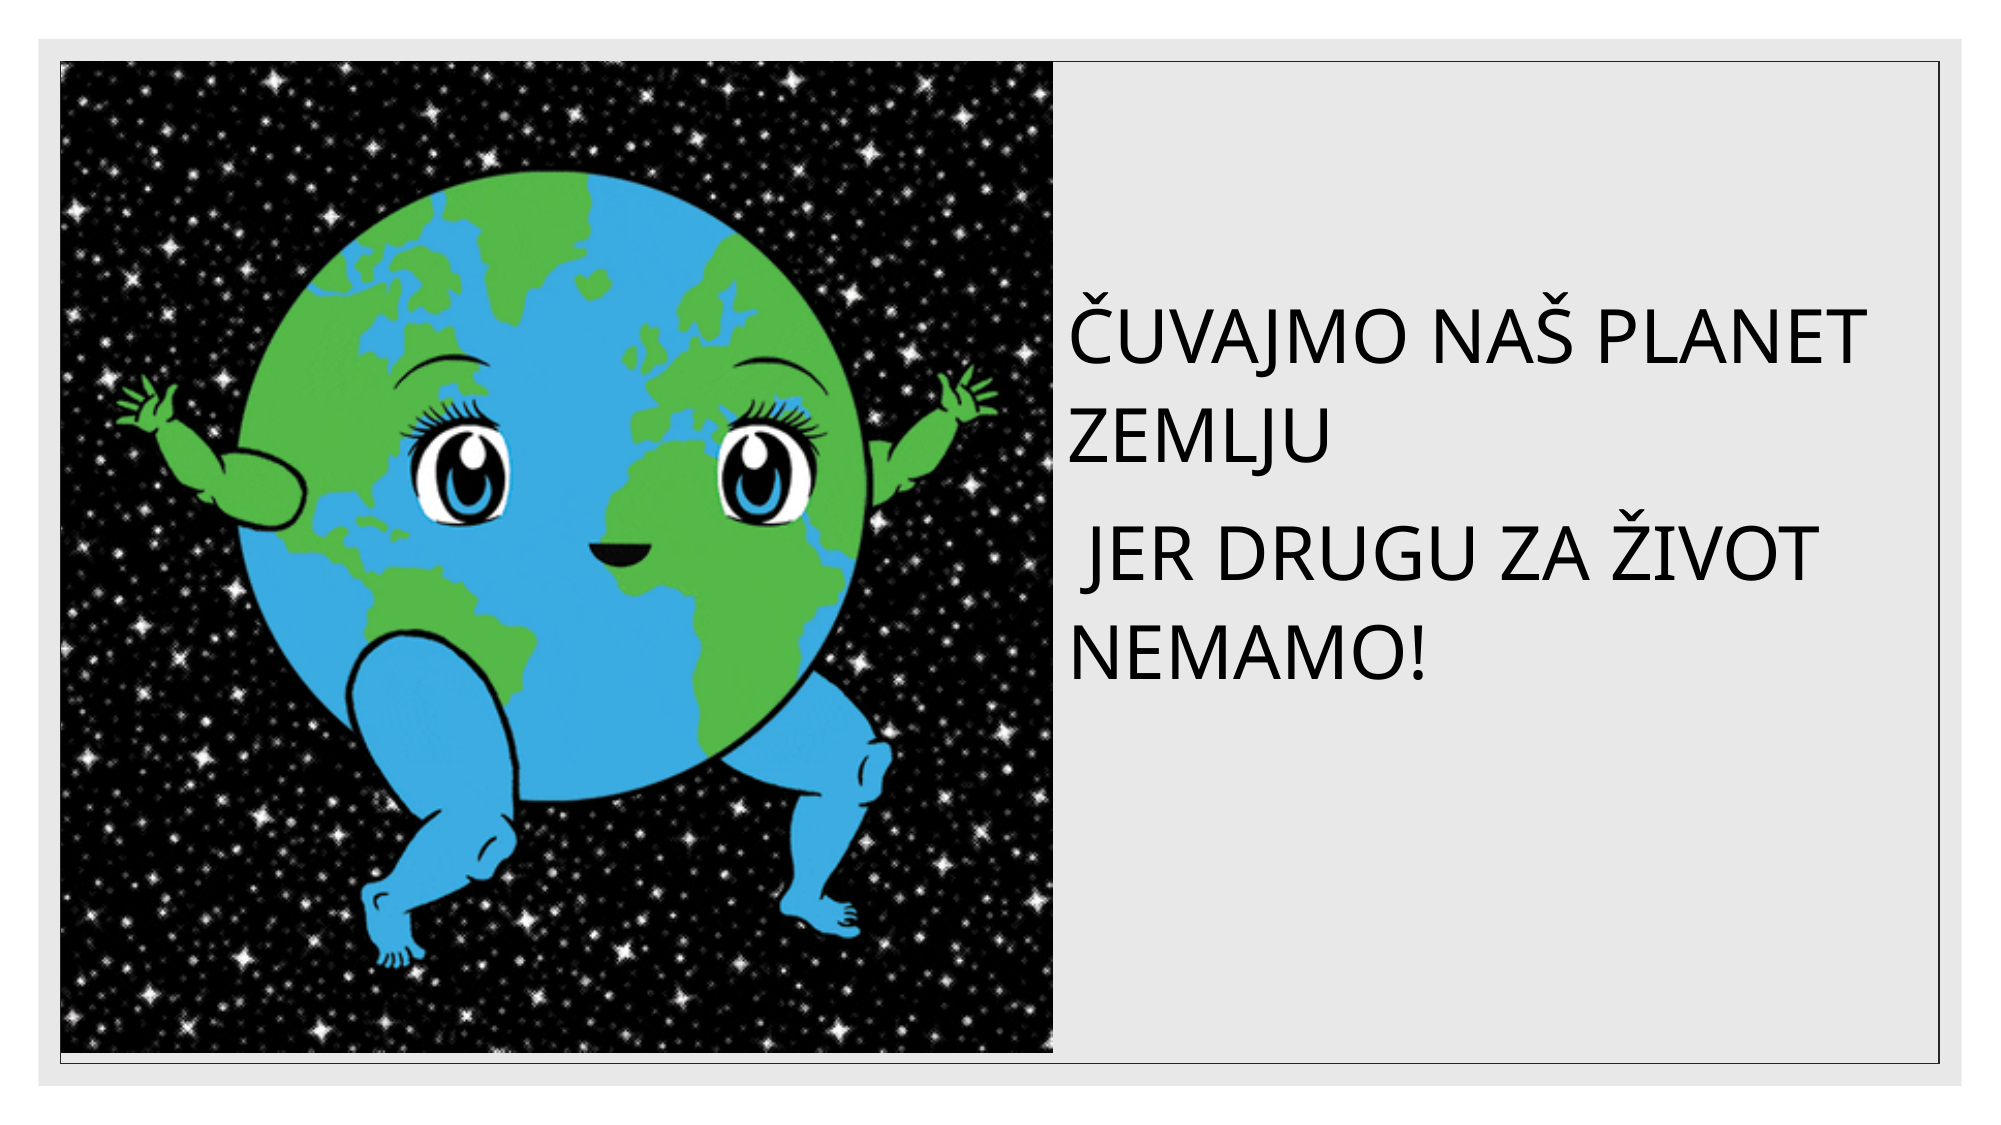

# ČUVAJMO NAŠ PLANET ZEMLJU
 JER DRUGU ZA ŽIVOT NEMAMO!